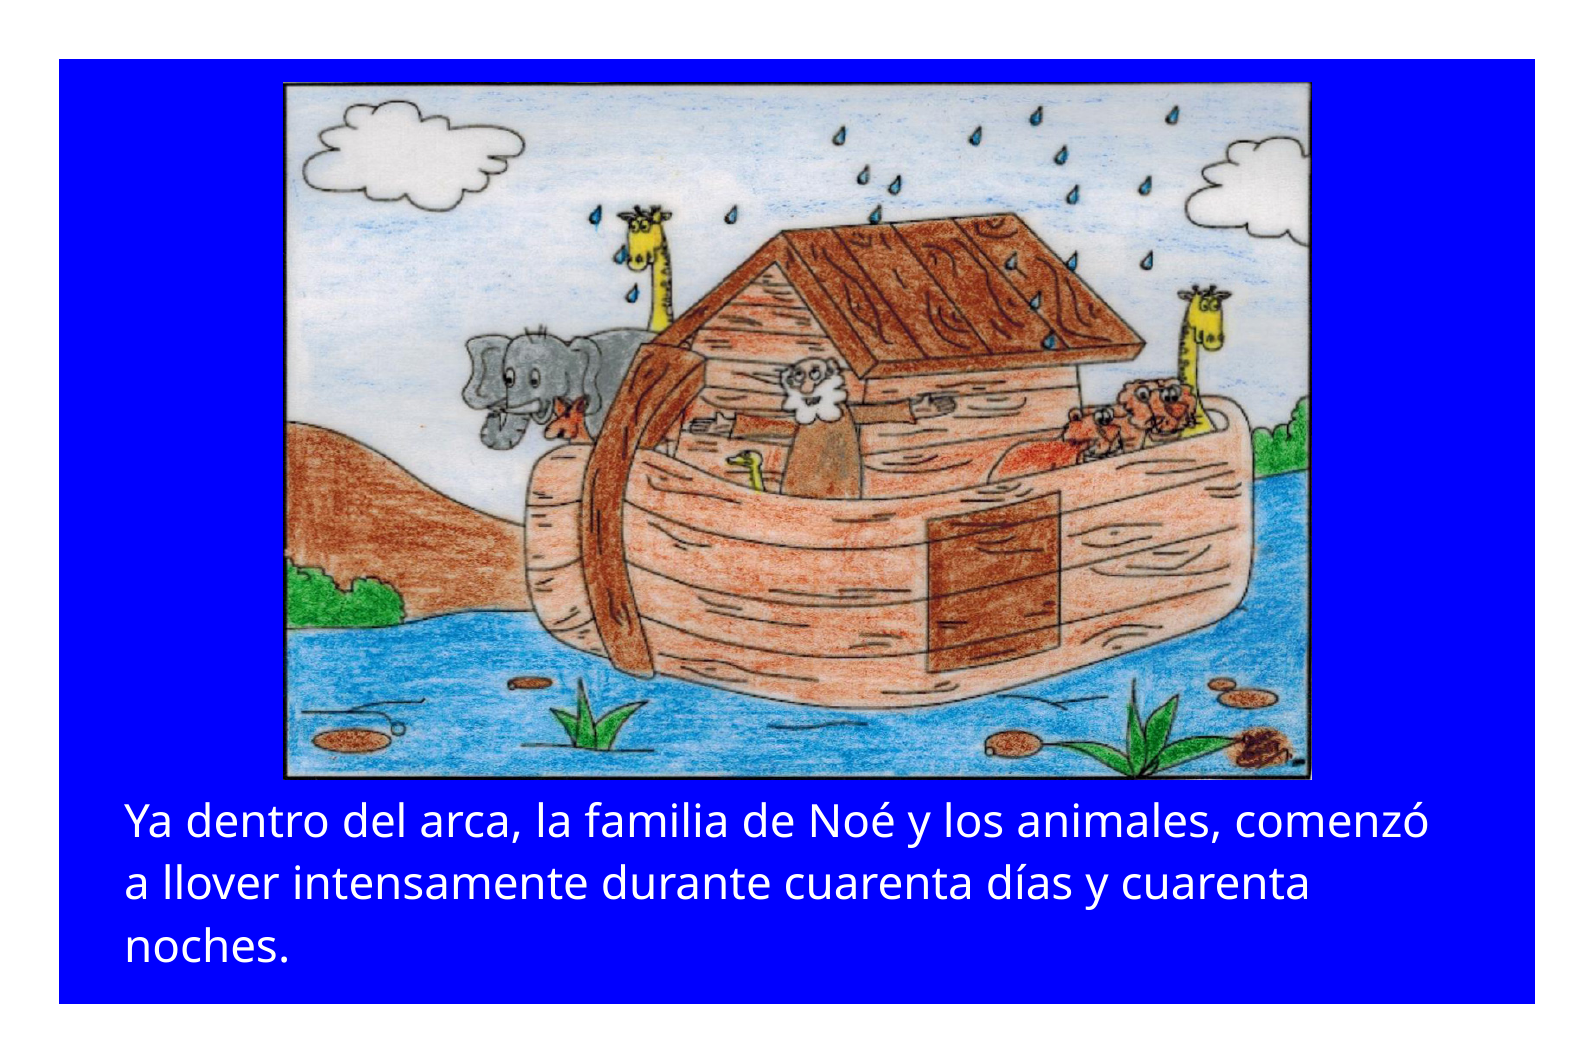

# Ya dentro del arca, la familia de Noé y los animales, comenzó a llover intensamente durante cuarenta días y cuarenta noches.